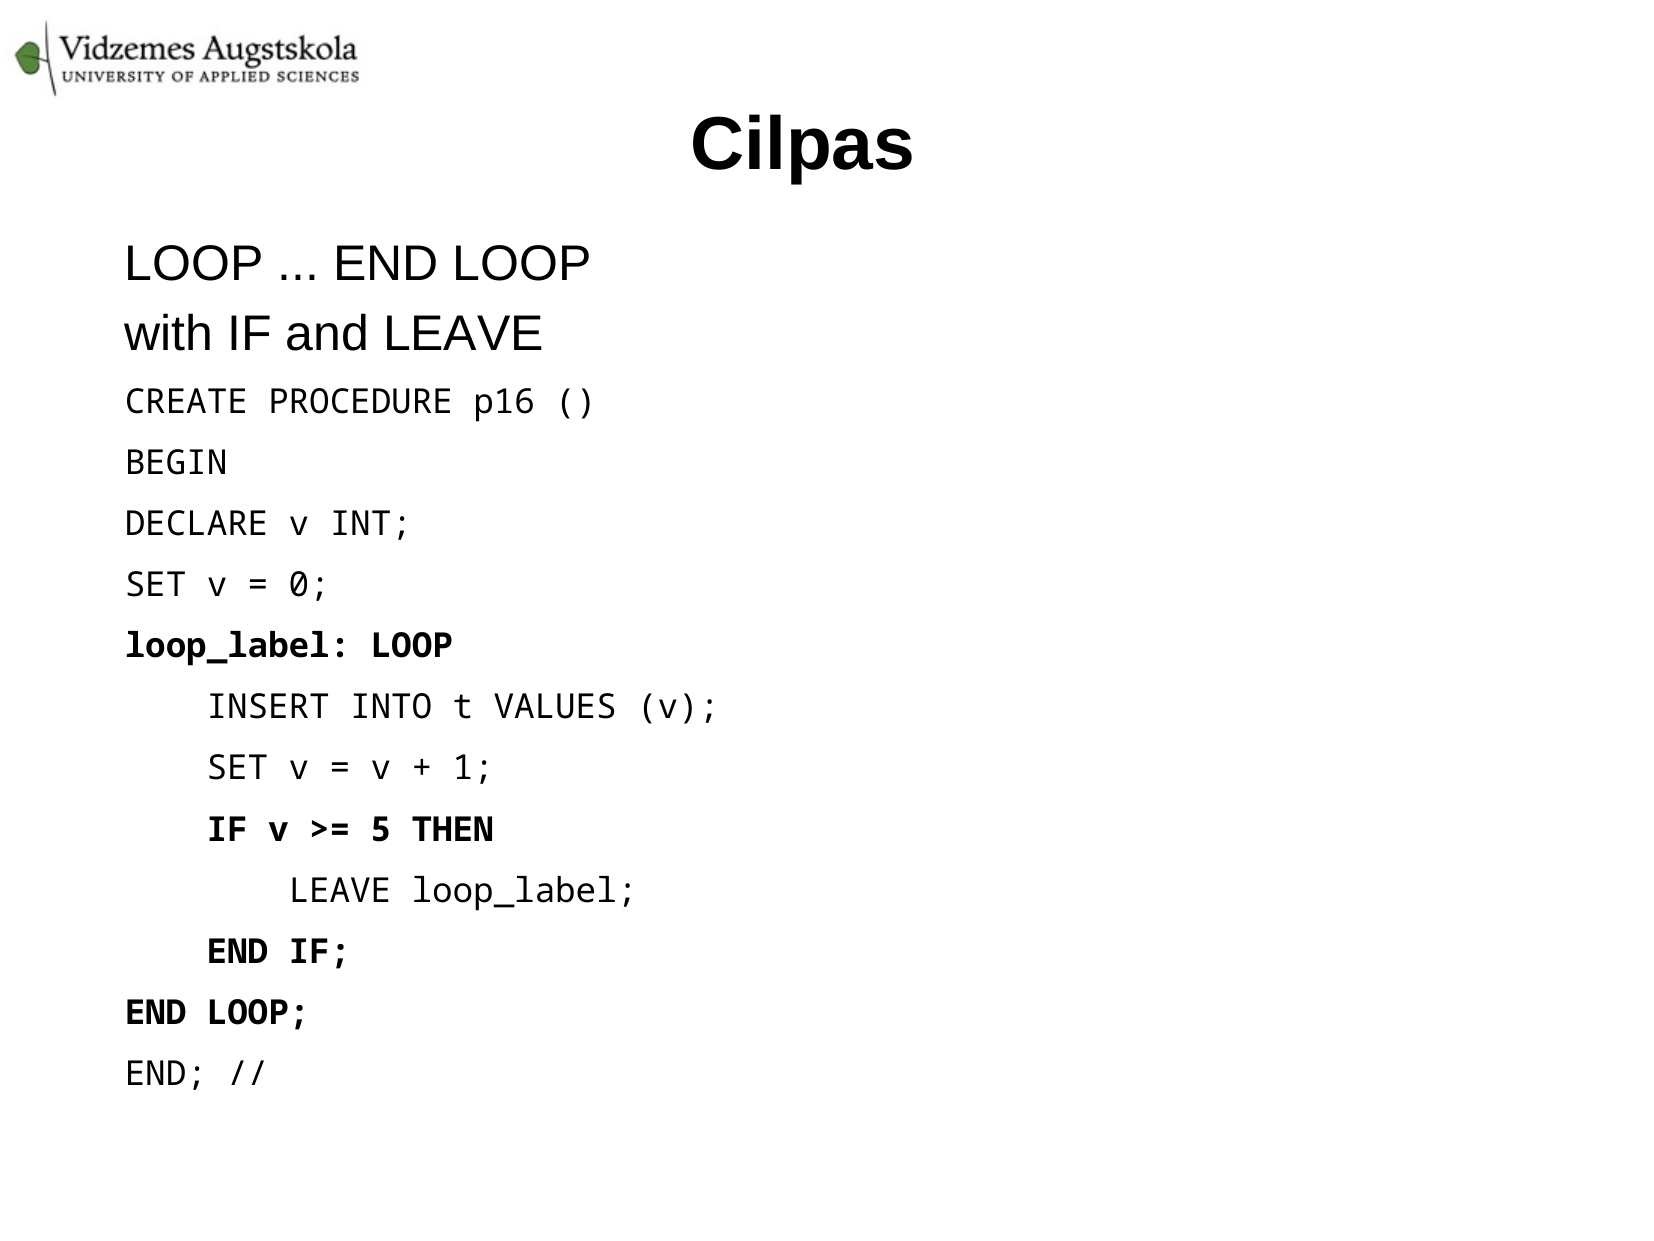

# Cilpas
LOOP ... END LOOP
with IF and LEAVE
CREATE PROCEDURE p16 ()
BEGIN
DECLARE v INT;
SET v = 0;
loop_label: LOOP
 INSERT INTO t VALUES (v);
 SET v = v + 1;
 IF v >= 5 THEN
 LEAVE loop_label;
 END IF;
END LOOP;
END; //